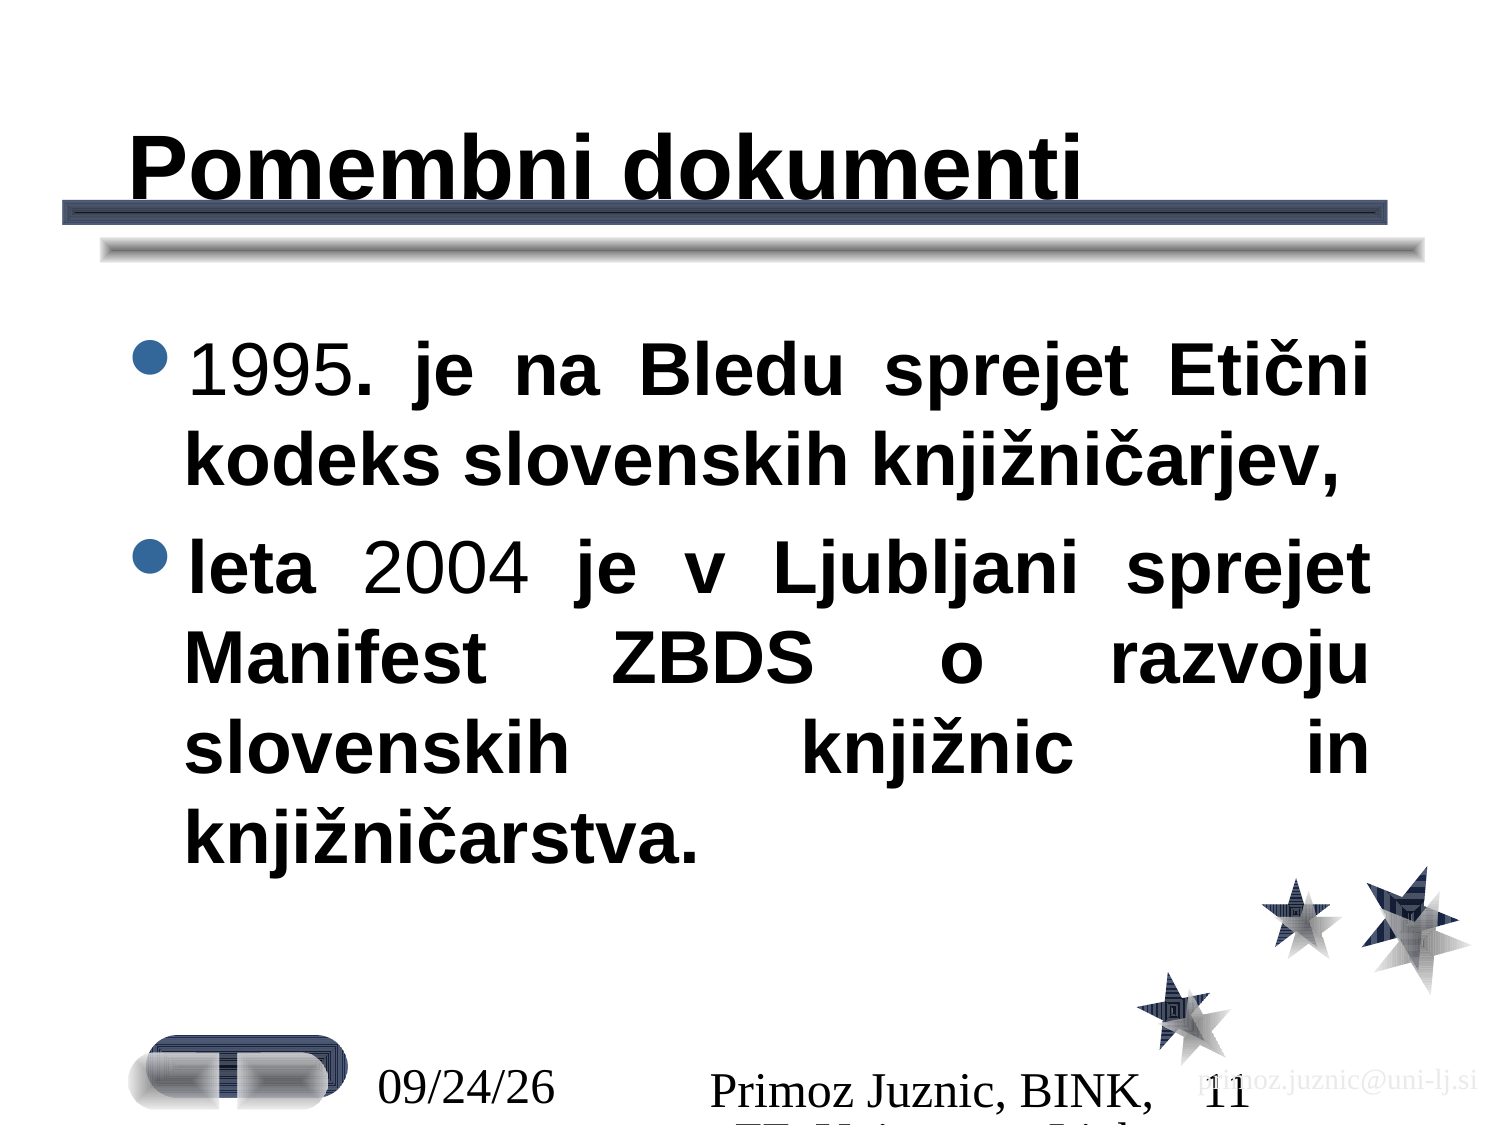

# Pomembni dokumenti
1995. je na Bledu sprejet Etični kodeks slovenskih knjižničarjev,
leta 2004 je v Ljubljani sprejet Manifest ZBDS o razvoju slovenskih knjižnic in knjižničarstva.
Primoz Juznic, BINK, FF, Univerza v Ljubljani
11